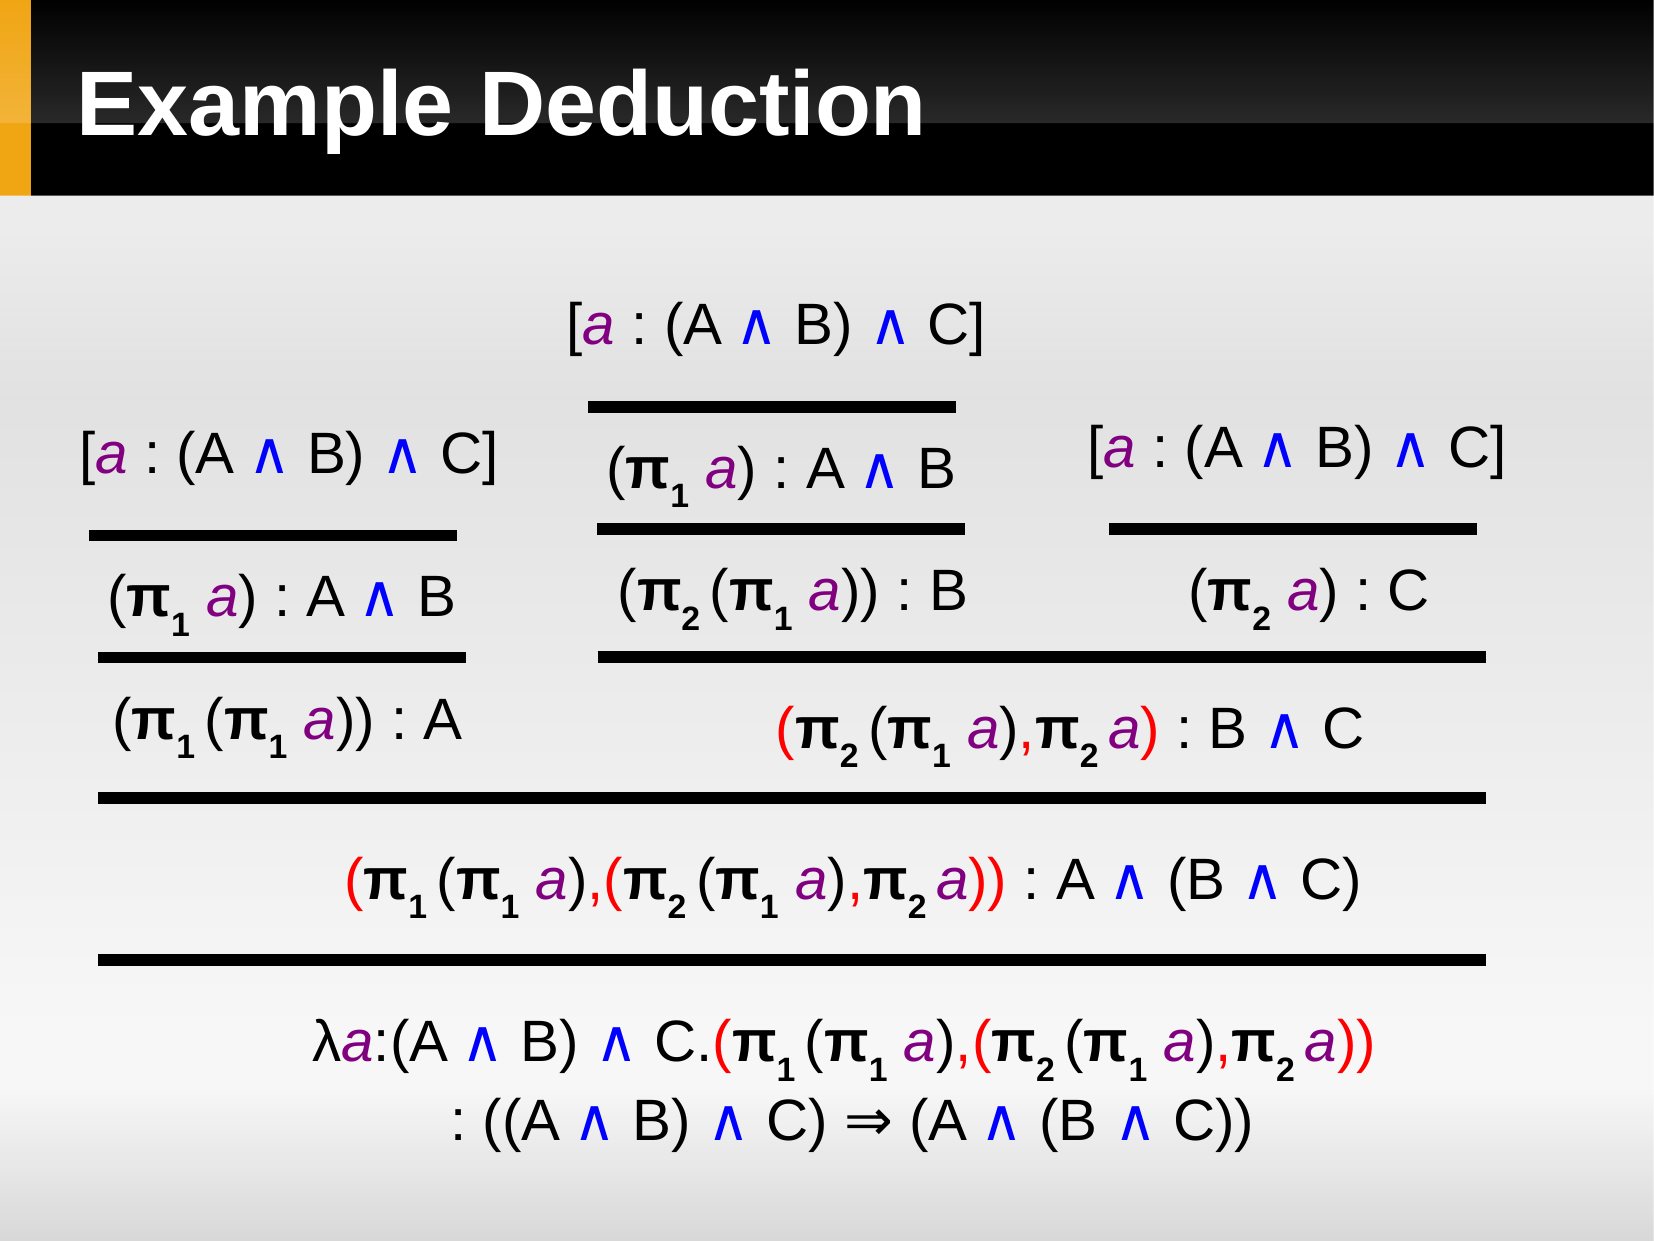

# Example Deduction
[a : (A ∧ B) ∧ C]
[a : (A ∧ B) ∧ C]
[a : (A ∧ B) ∧ C]
(π1 a) : A ∧ B
(π2 (π1 a)) : B
(π2 a) : C
(π1 a) : A ∧ B
(π1 (π1 a)) : A
(π2 (π1 a),π2 a) : B ∧ C
(π1 (π1 a),(π2 (π1 a),π2 a)) : A ∧ (B ∧ C)
λa:(A ∧ B) ∧ C.(π1 (π1 a),(π2 (π1 a),π2 a))
: ((A ∧ B) ∧ C) ⇒ (A ∧ (B ∧ C))